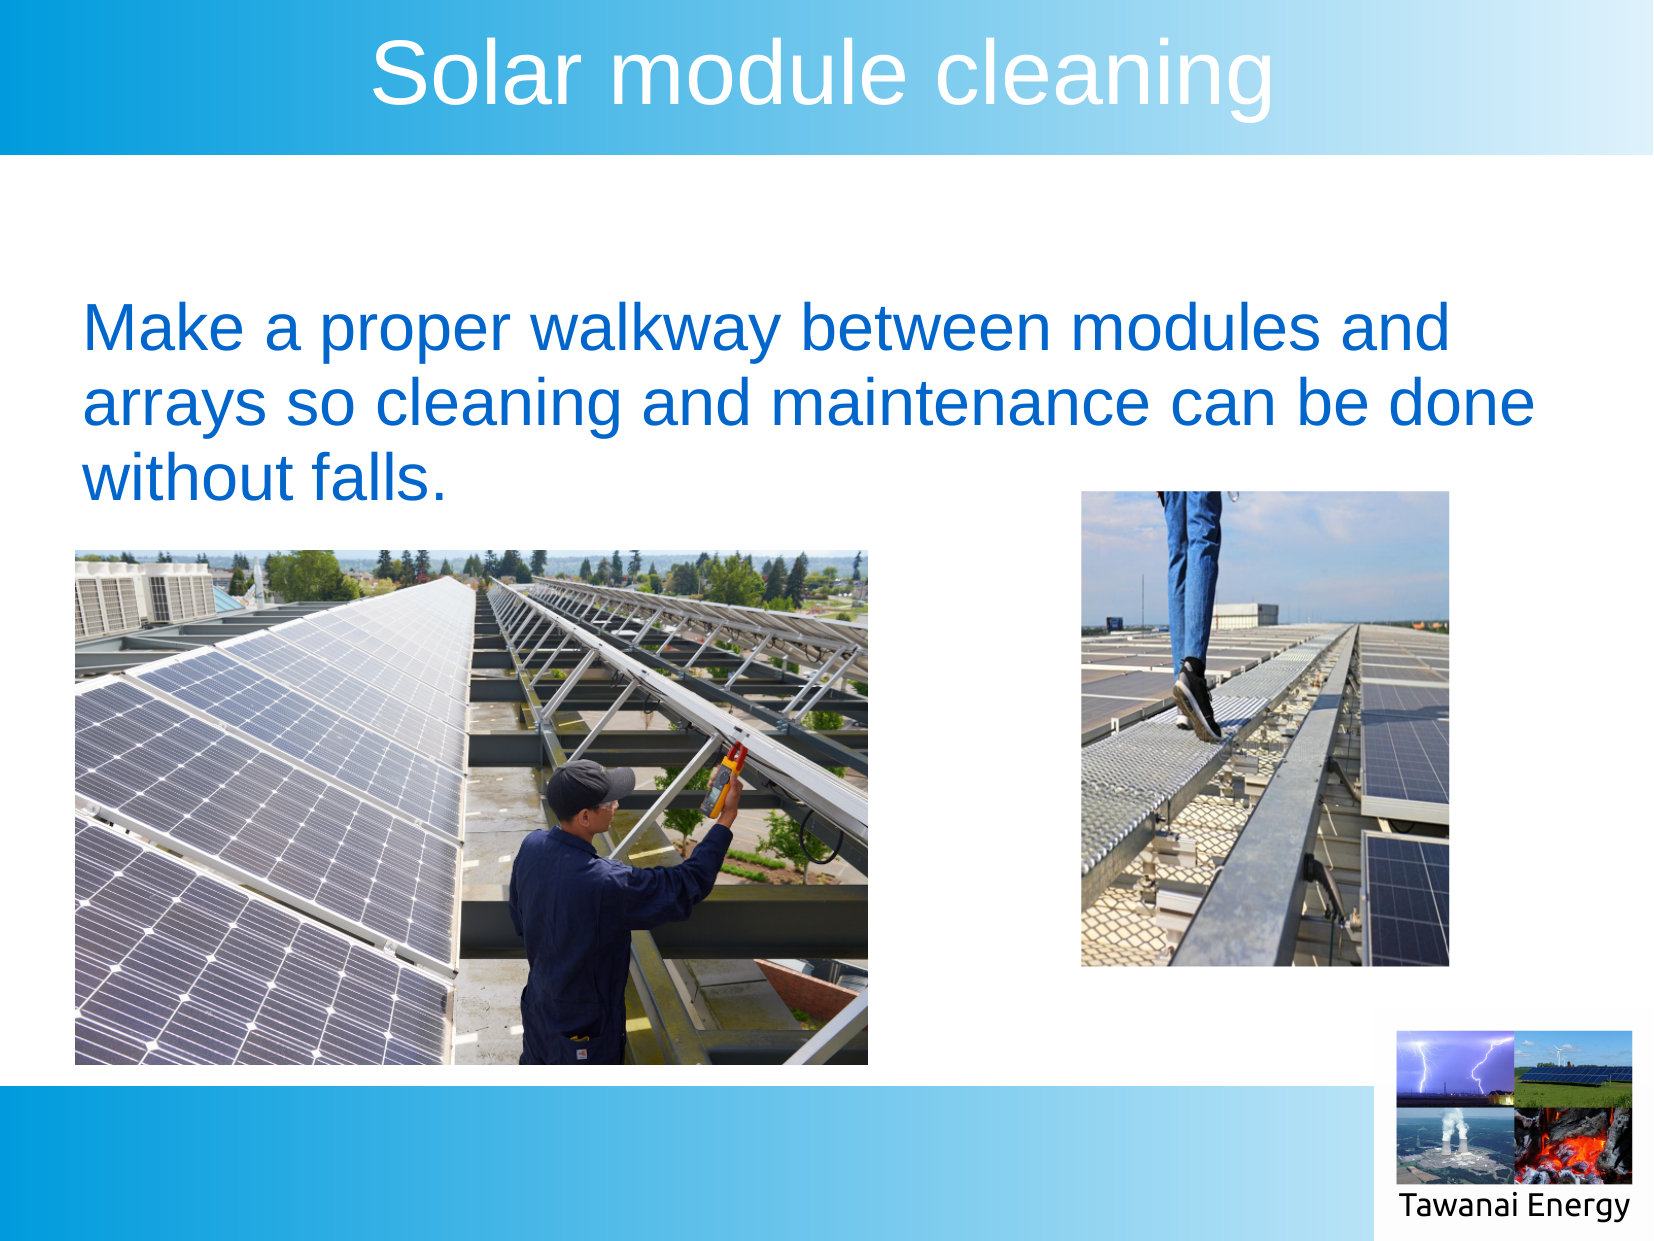

# Solar module cleaning
Make a proper walkway between modules and arrays so cleaning and maintenance can be done without falls.